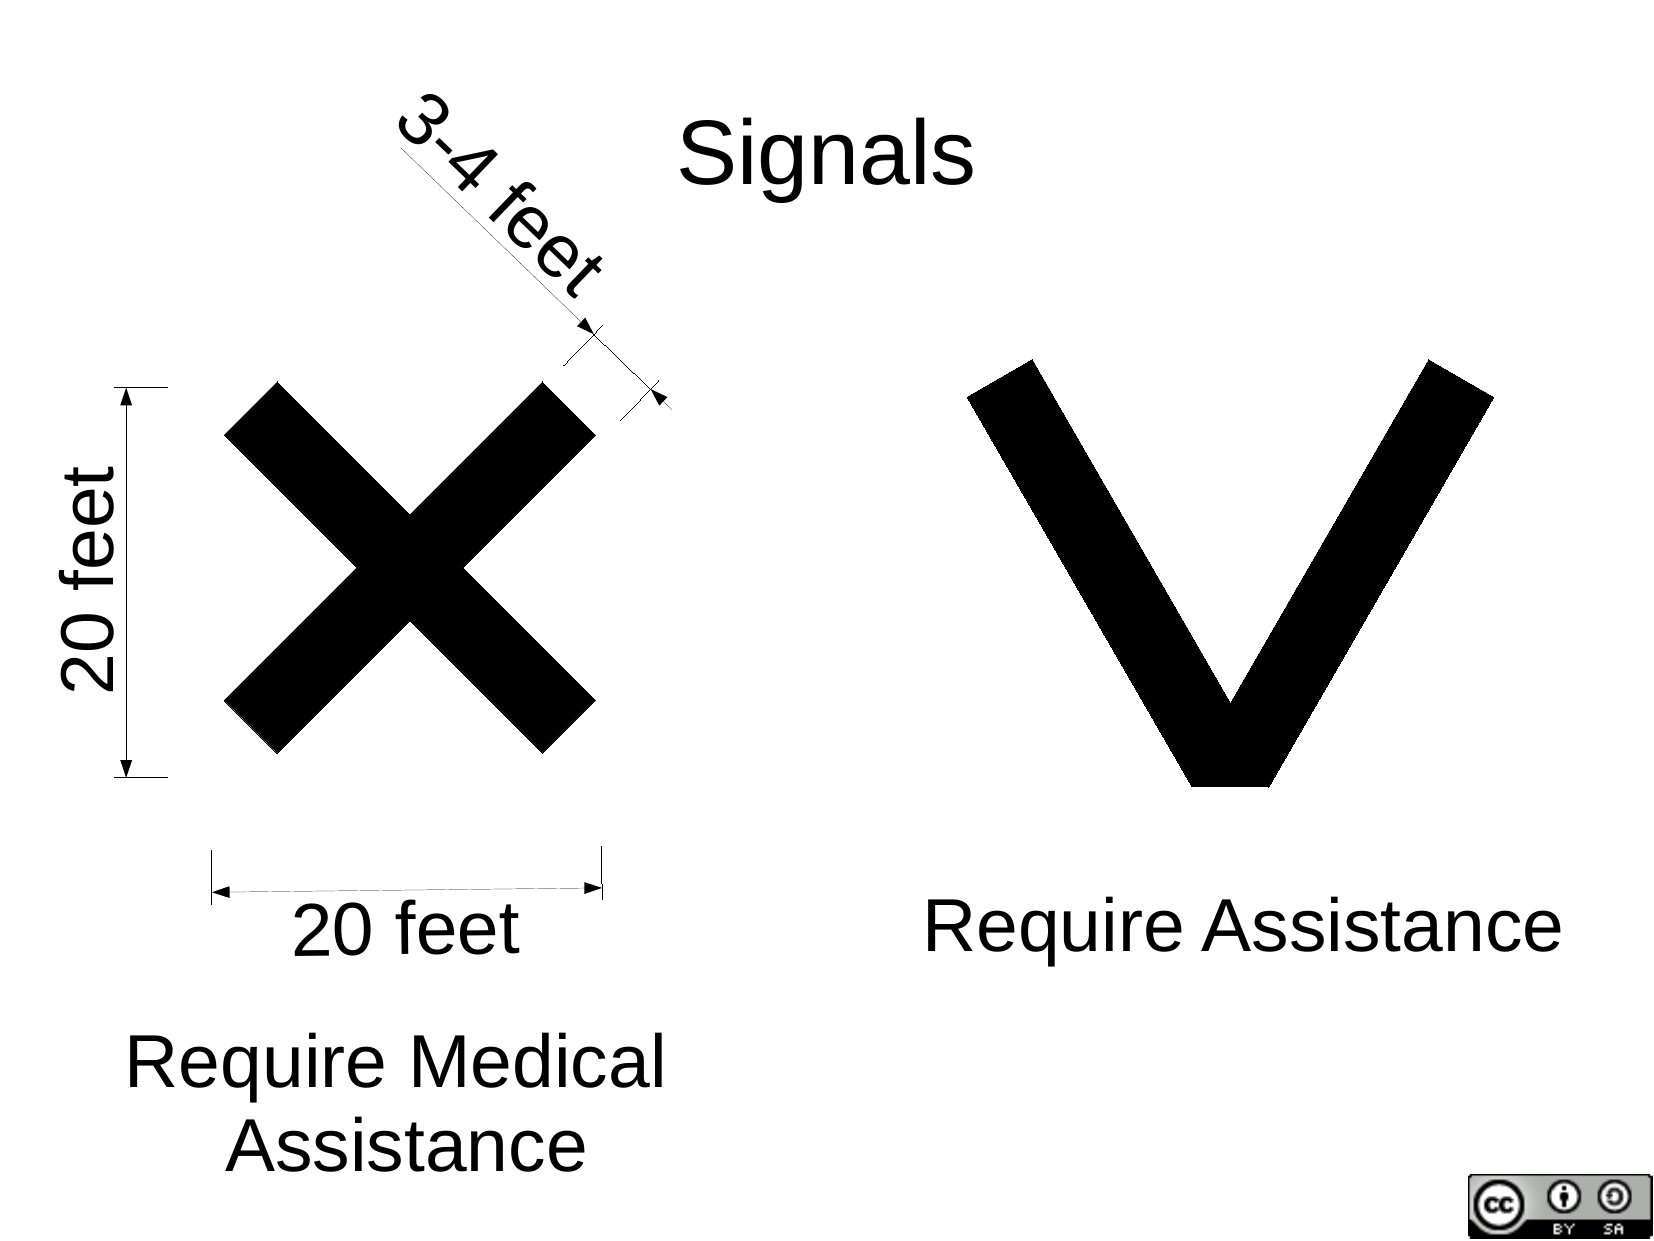

# Signals
Require Assistance
Require Medical
Assistance